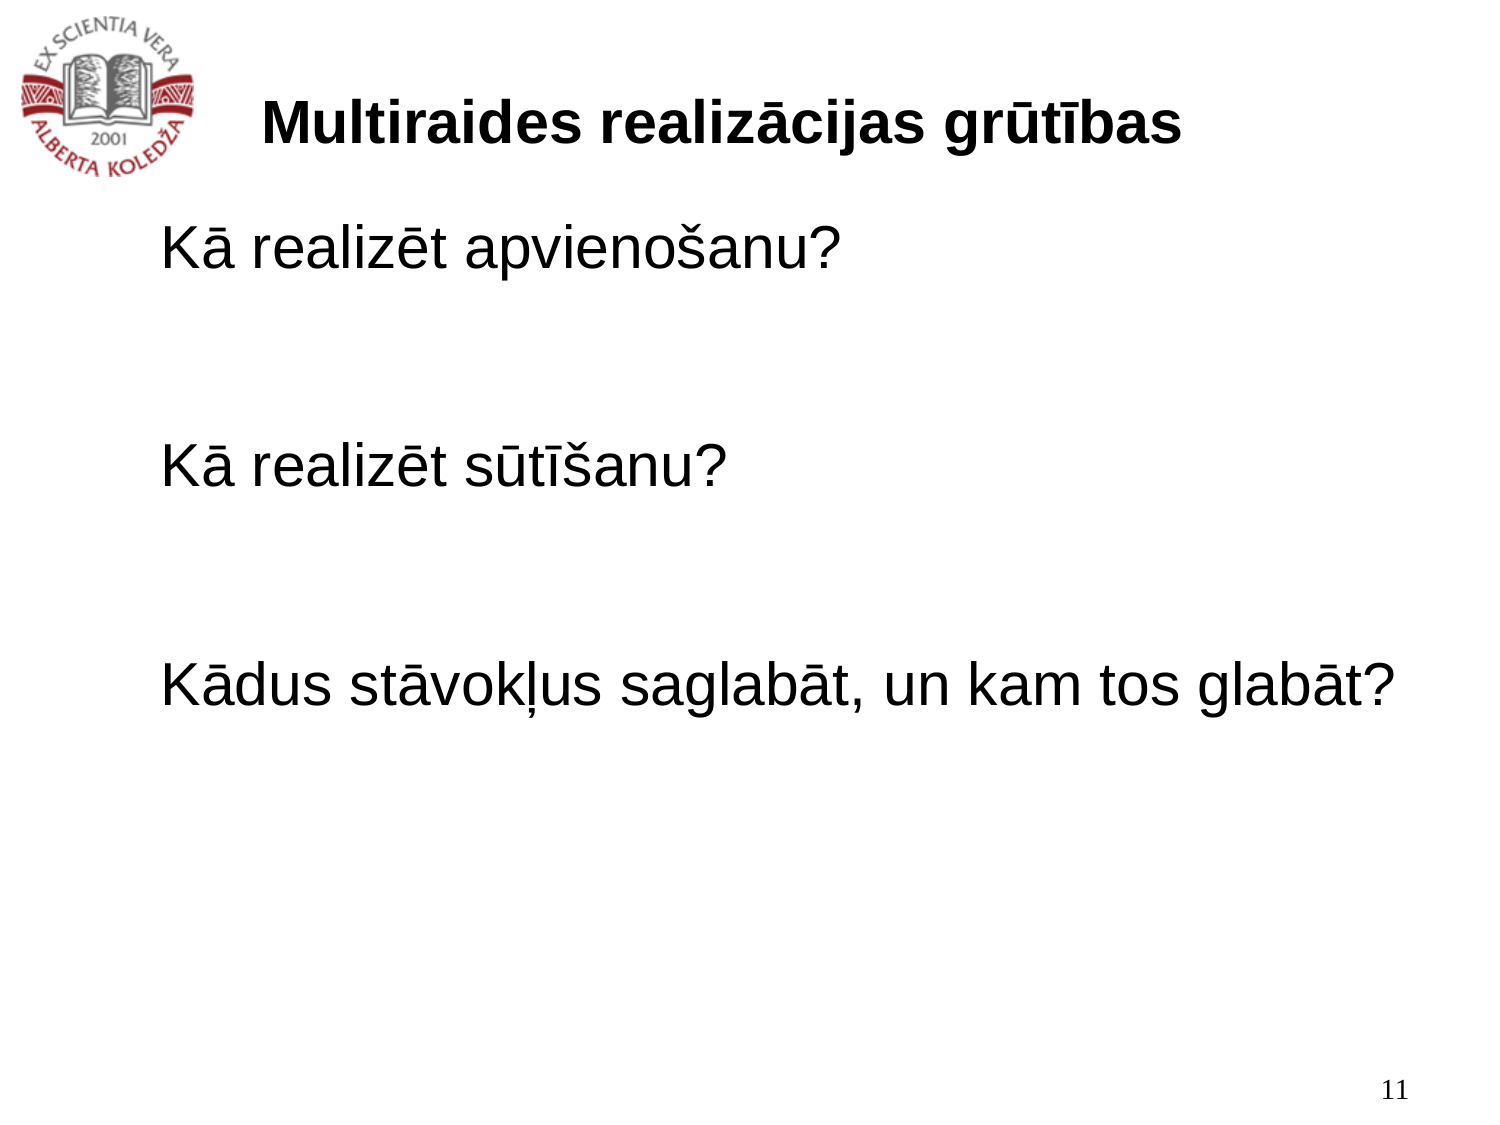

# Multiraides realizācijas grūtības
Kā realizēt apvienošanu?
Kā realizēt sūtīšanu?
Kādus stāvokļus saglabāt, un kam tos glabāt?